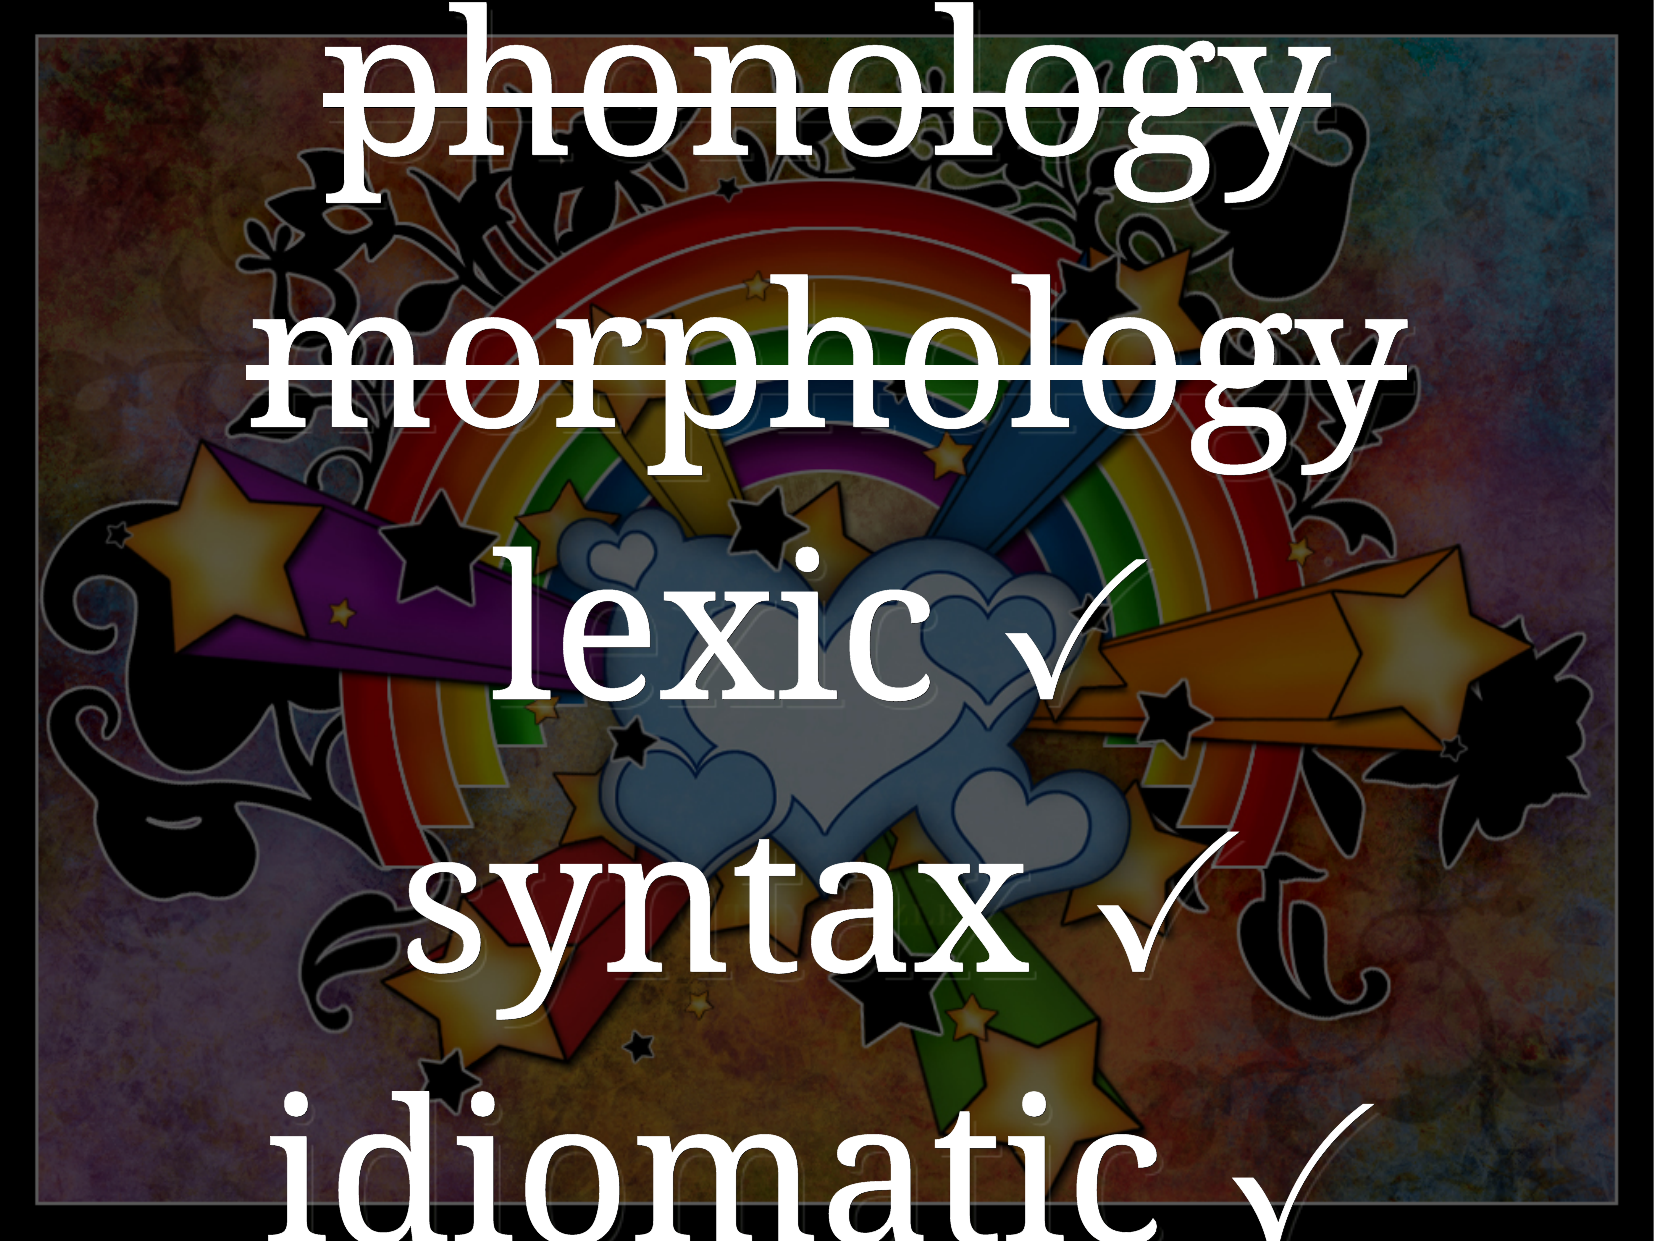

phonology
morphology
lexic ✓
syntax ✓
idiomatic ✓
#